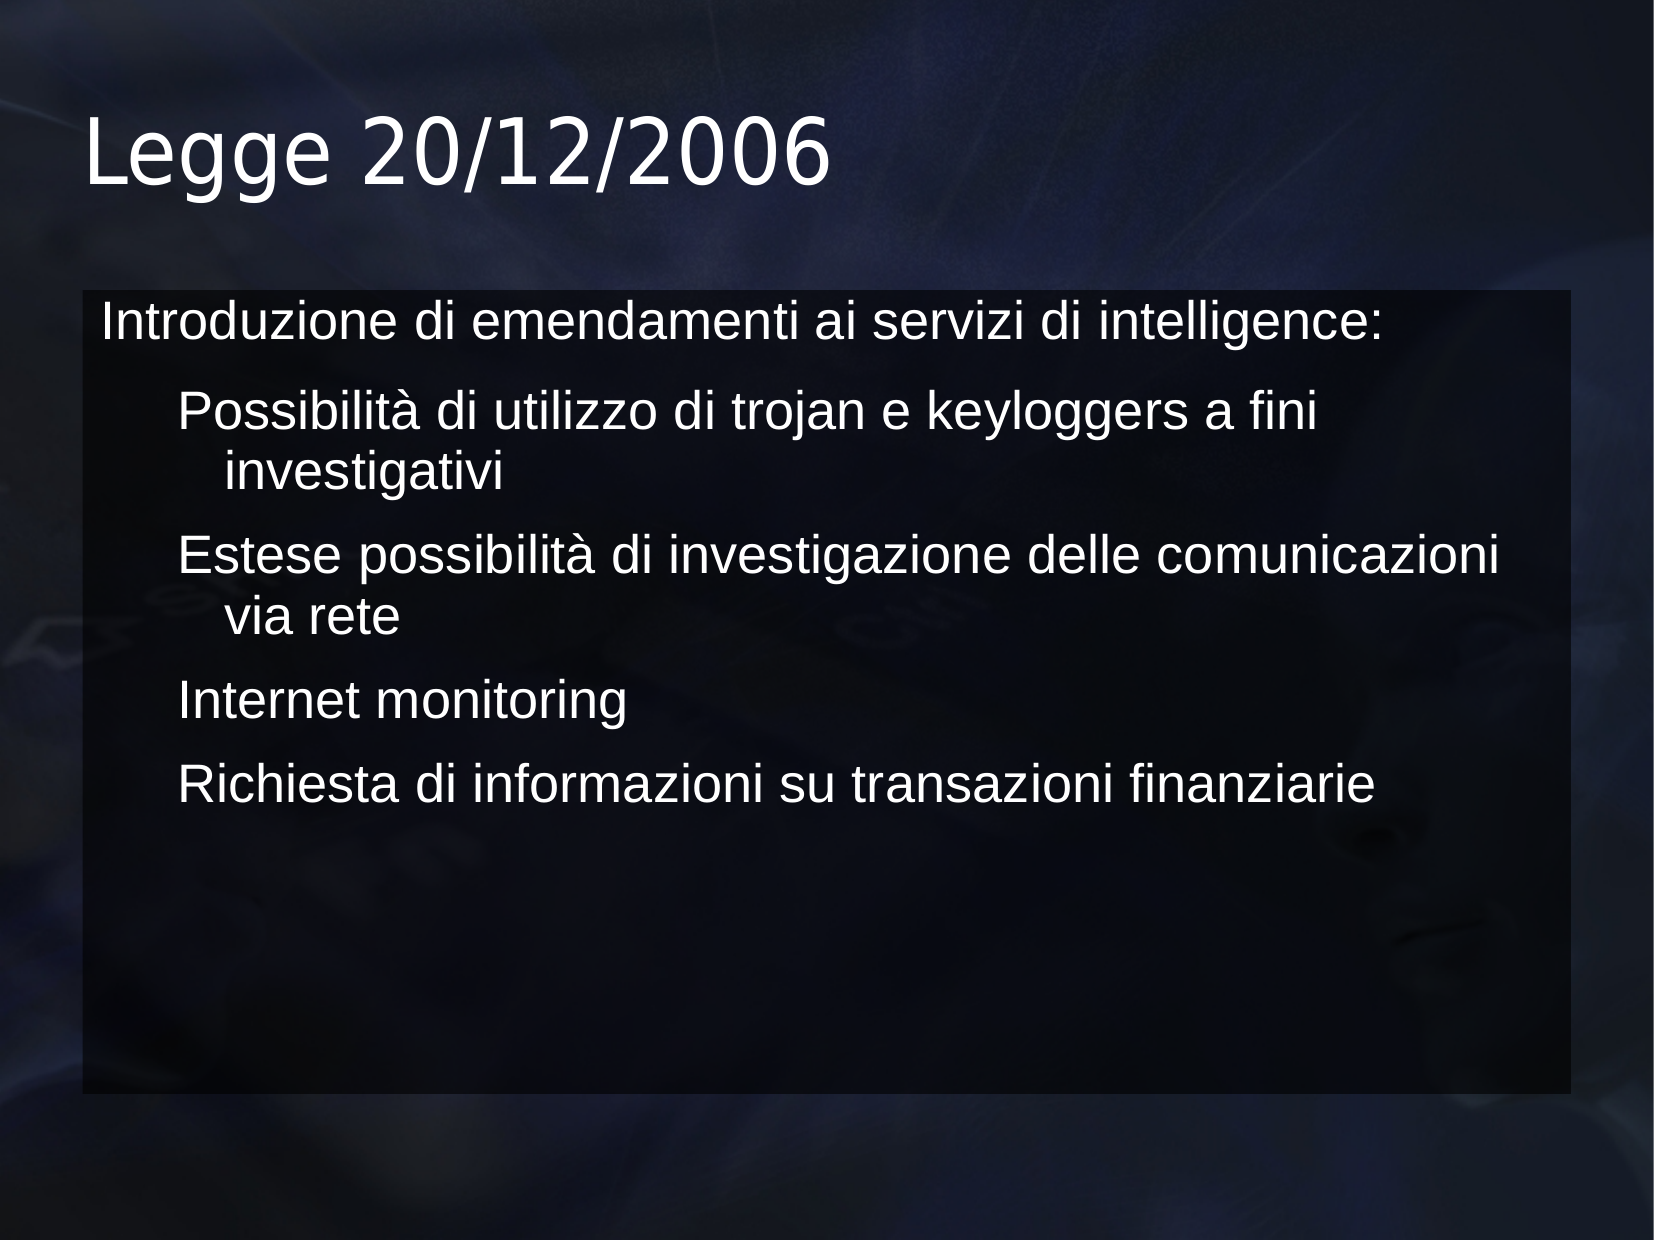

# Legge 20/12/2006
Introduzione di emendamenti ai servizi di intelligence:
Possibilità di utilizzo di trojan e keyloggers a fini investigativi
Estese possibilità di investigazione delle comunicazioni via rete
Internet monitoring
Richiesta di informazioni su transazioni finanziarie